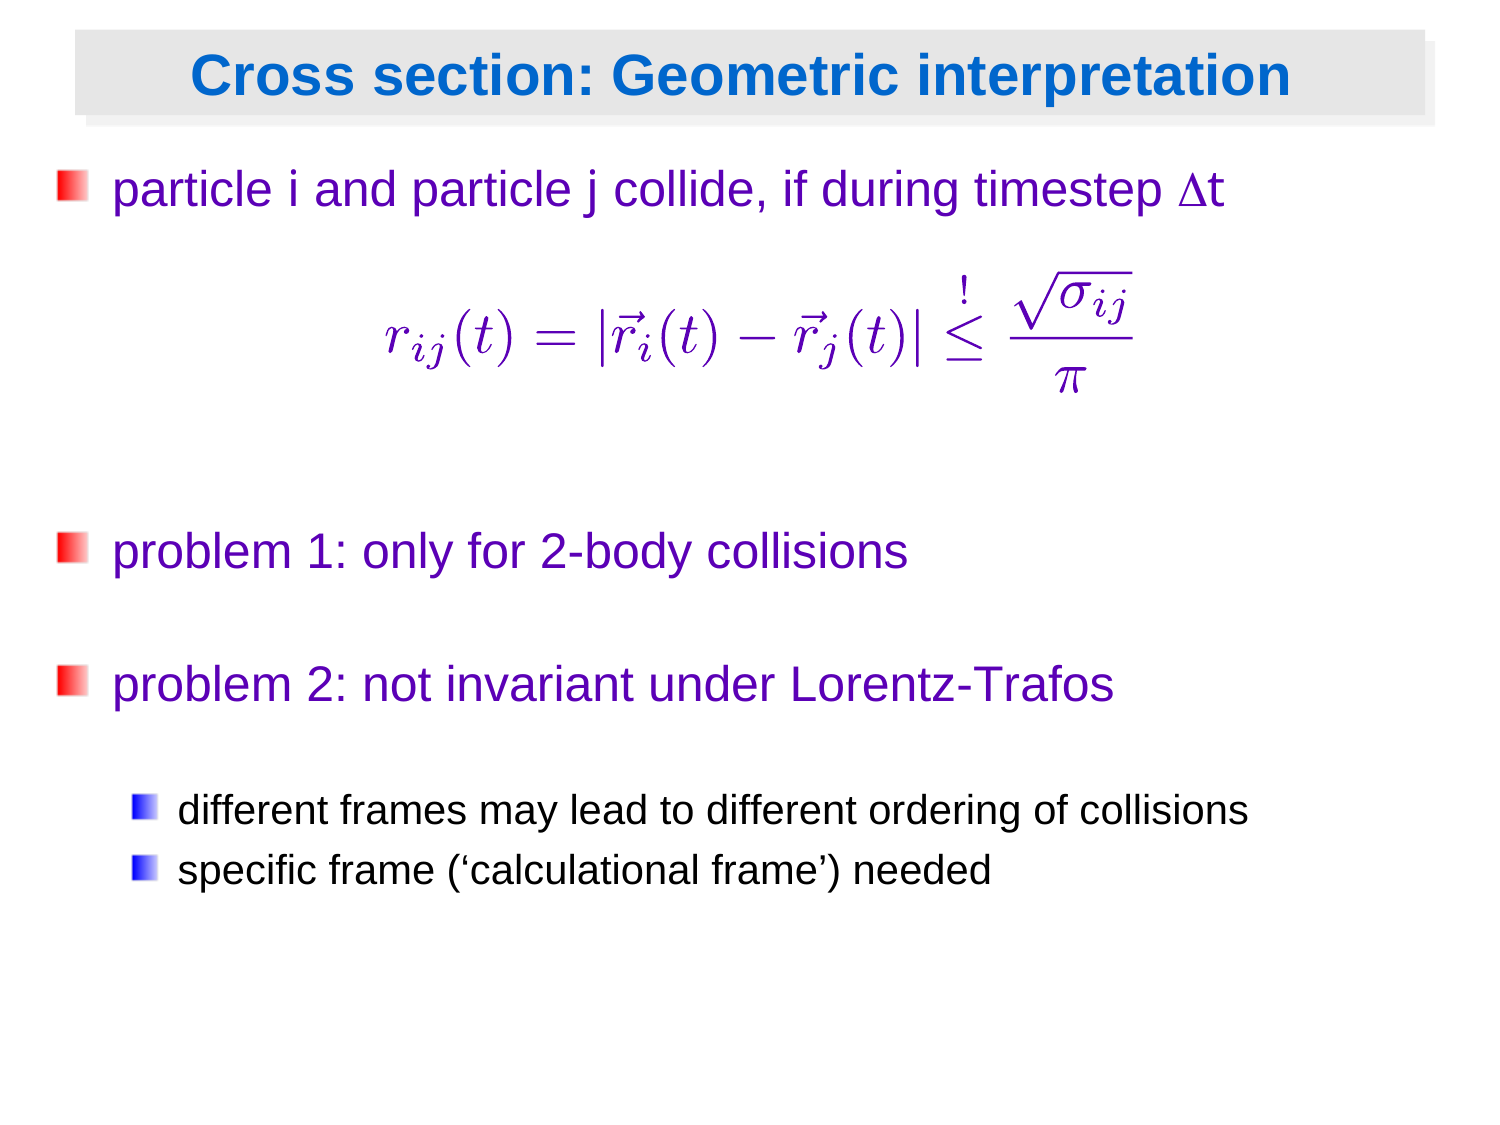

# Cross section: Geometric interpretation
particle i and particle j collide, if during timestep Dt
problem 1: only for 2-body collisions
problem 2: not invariant under Lorentz-Trafos
different frames may lead to different ordering of collisions
specific frame (‘calculational frame’) needed